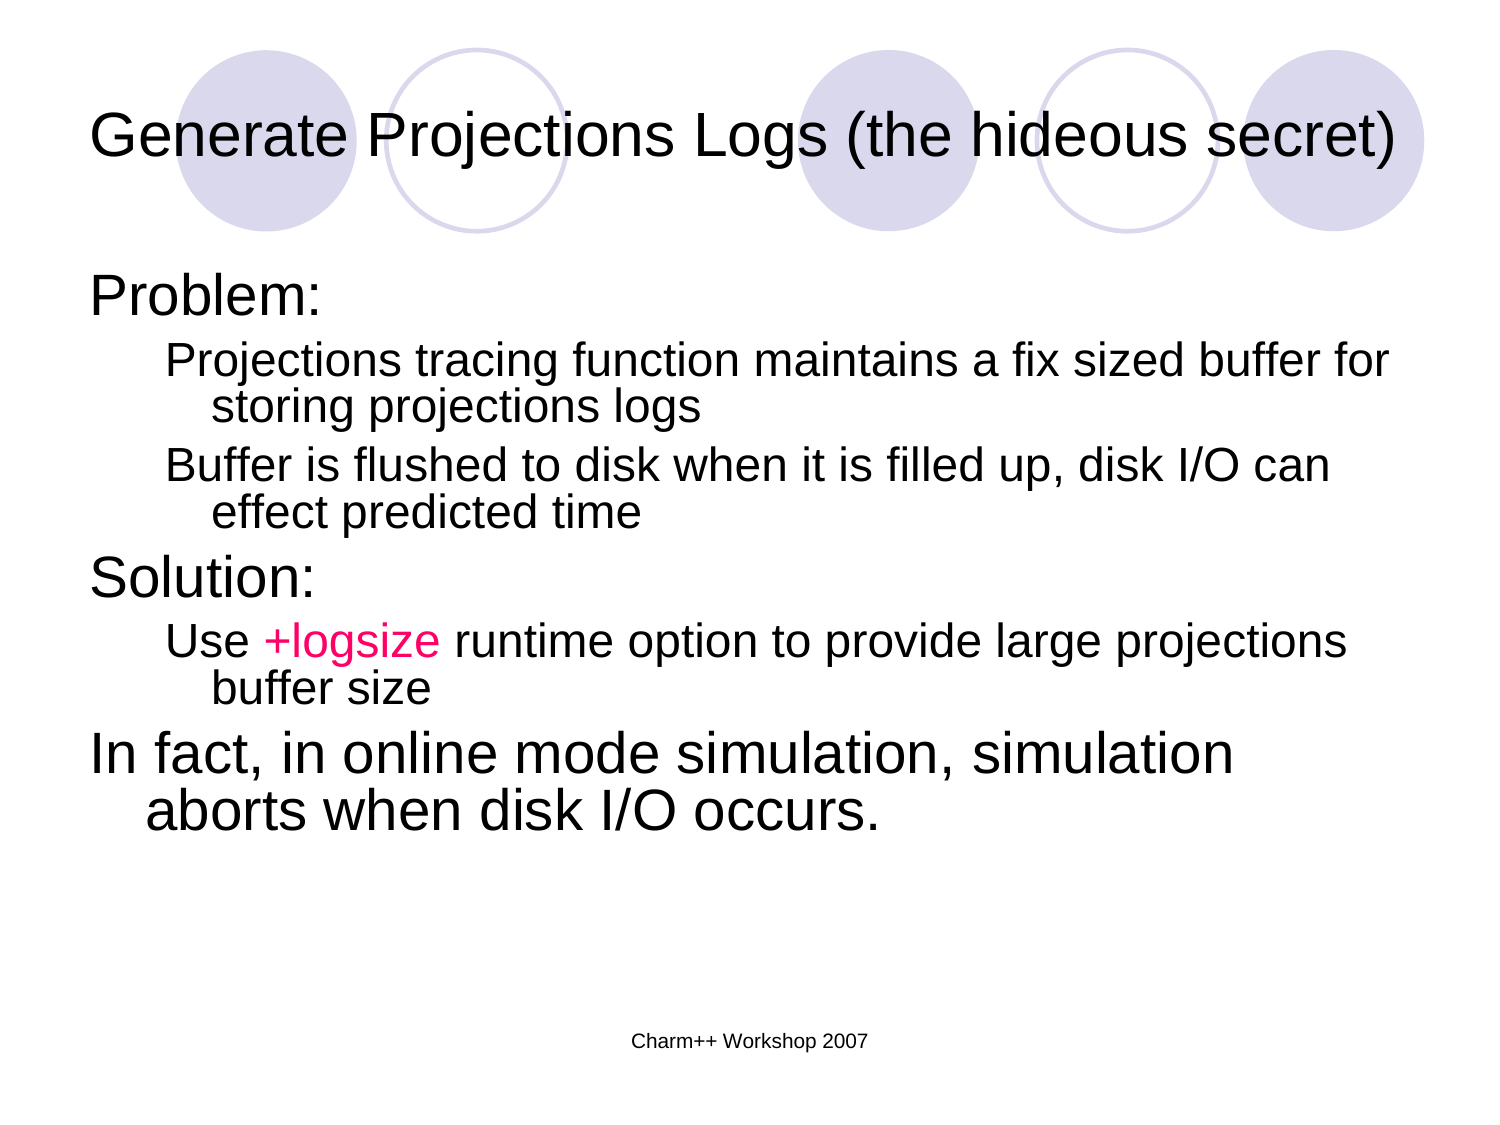

# Generate Projections Logs (the hideous secret)
Problem:
Projections tracing function maintains a fix sized buffer for storing projections logs
Buffer is flushed to disk when it is filled up, disk I/O can effect predicted time
Solution:
Use +logsize runtime option to provide large projections buffer size
In fact, in online mode simulation, simulation aborts when disk I/O occurs.
Charm++ Workshop 2007